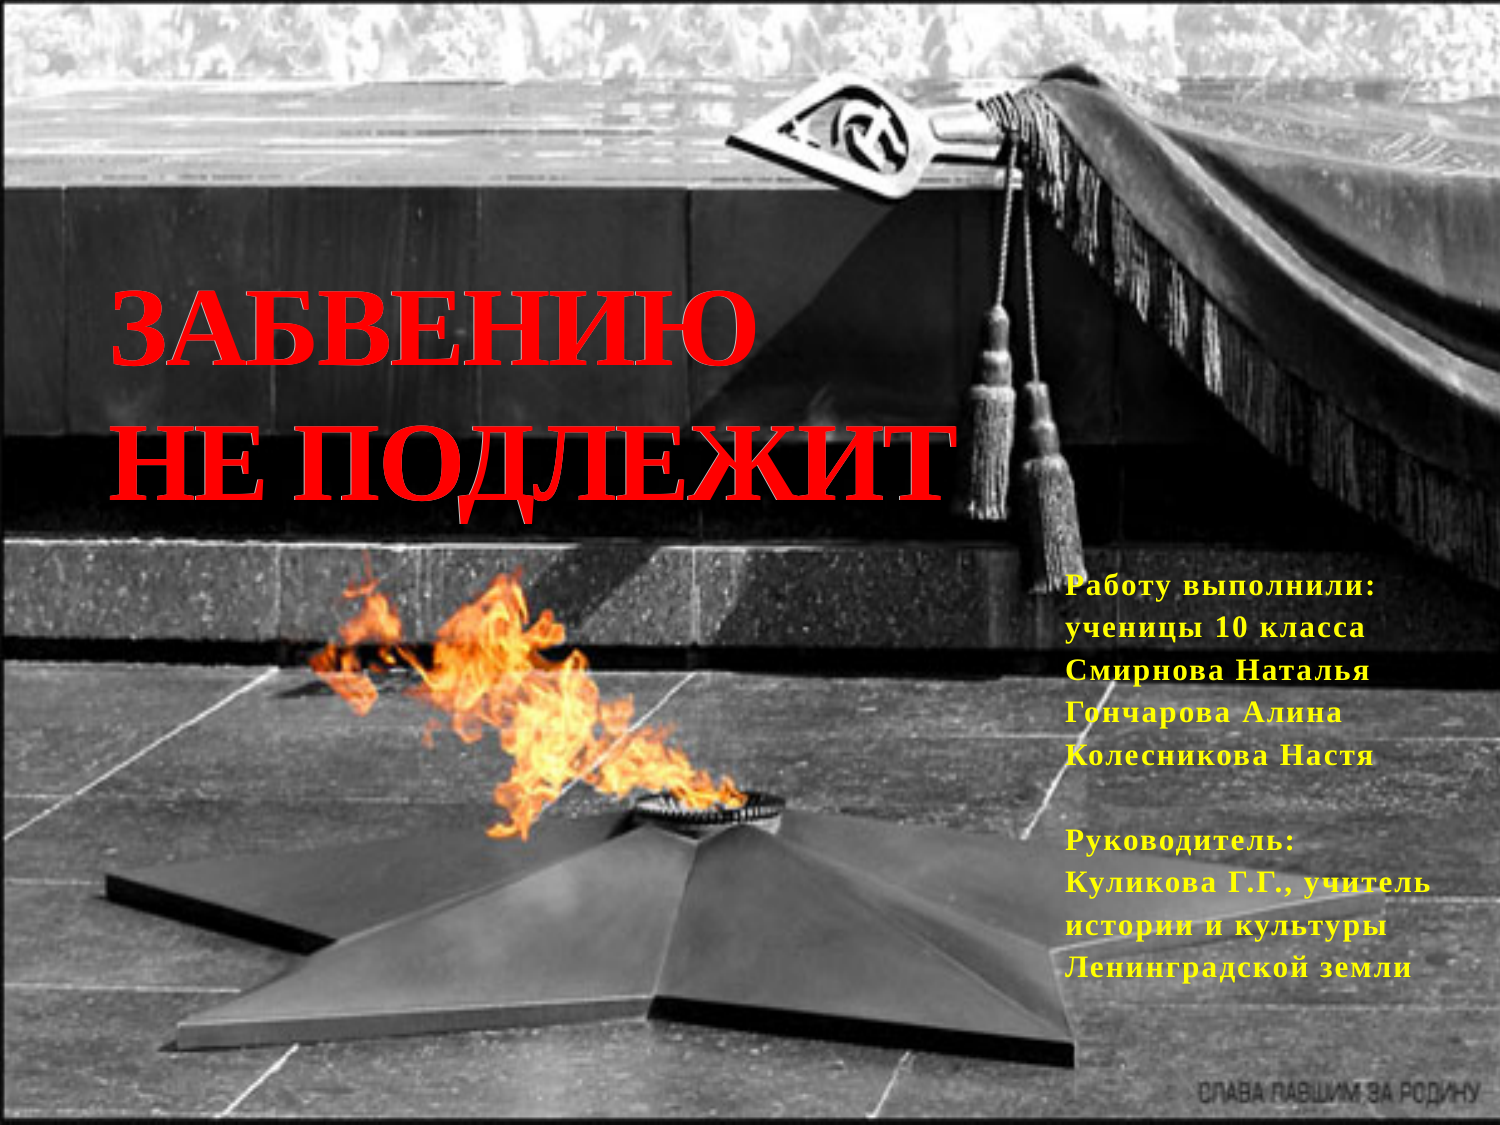

ЗАБВЕНИЮ
НЕ ПОДЛЕЖИТ
# Работу выполнили:
ученицы 10 класса
Смирнова Наталья
Гончарова Алина
Колесникова Настя
Руководитель:
Куликова Г.Г., учитель
истории и культуры
Ленинградской земли